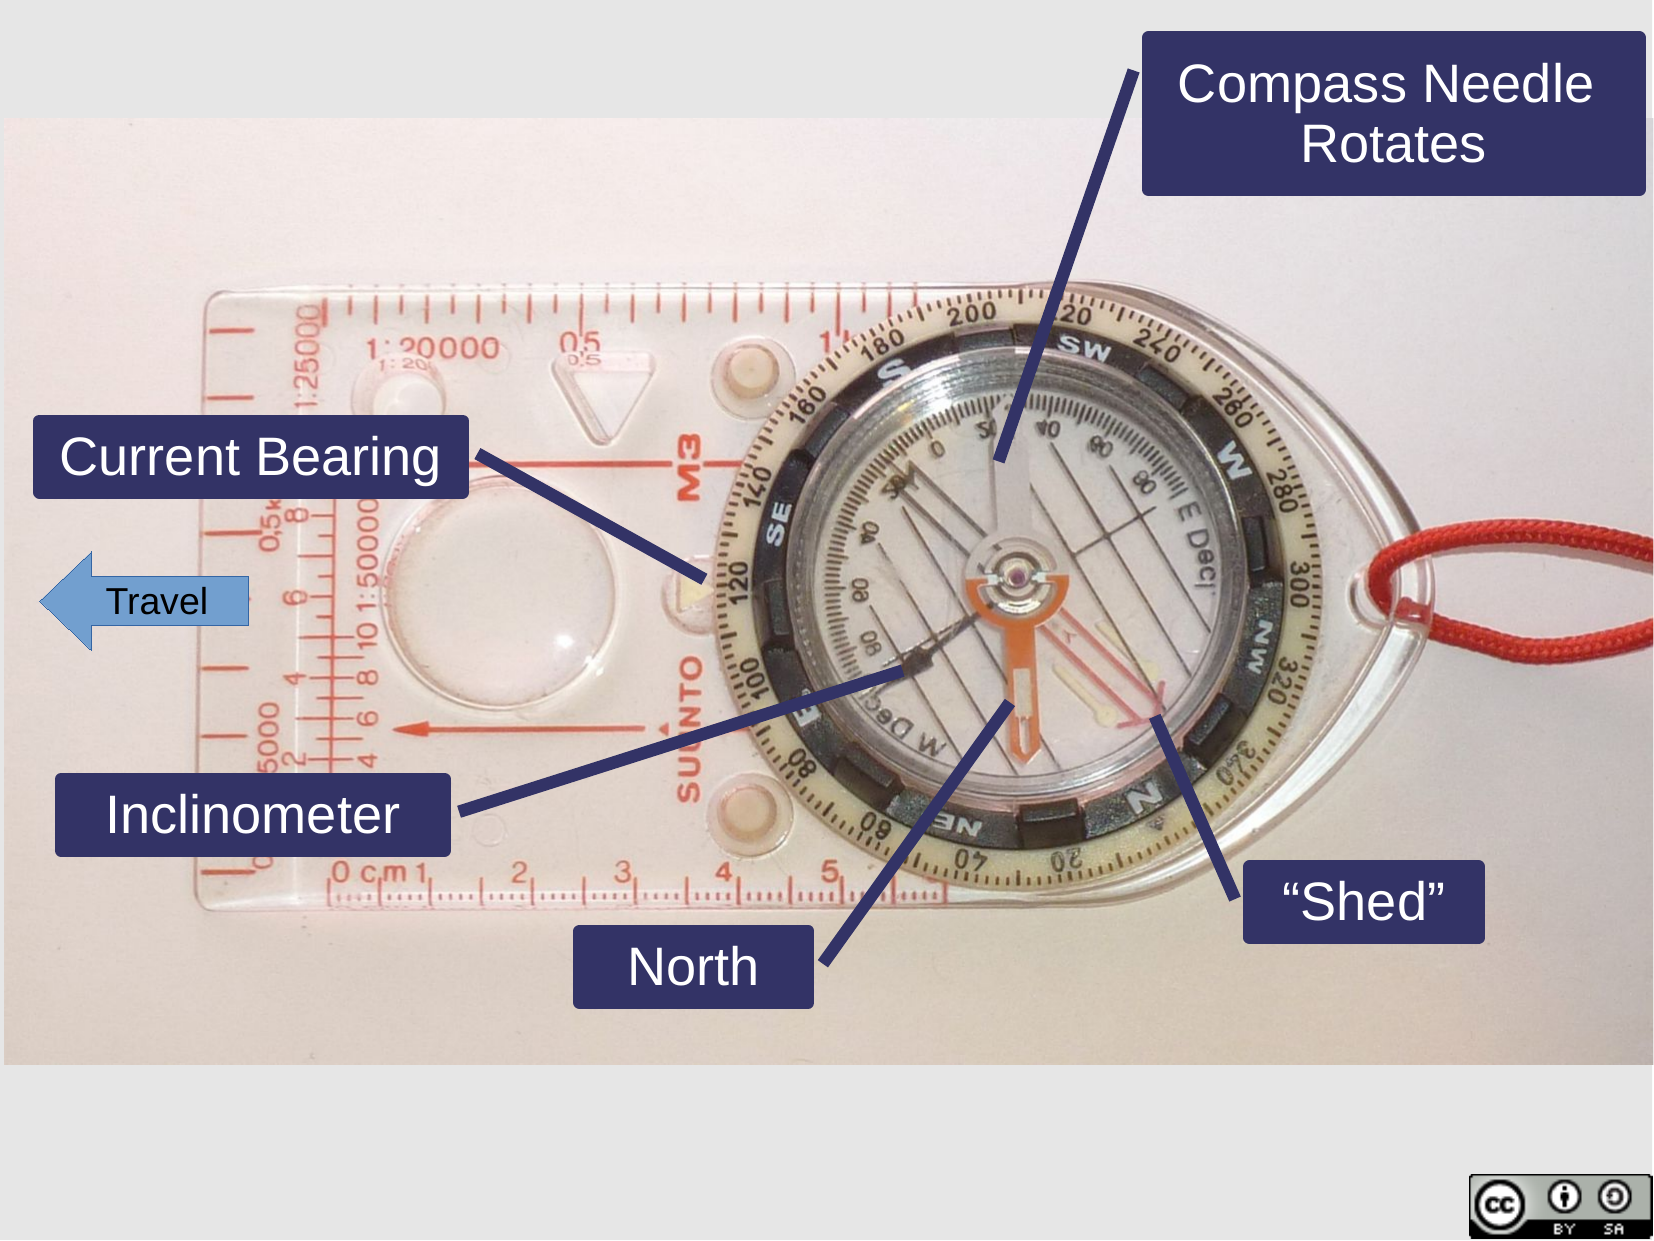

Compass Needle
Rotates
Current Bearing
Travel
Inclinometer
“Shed”
North